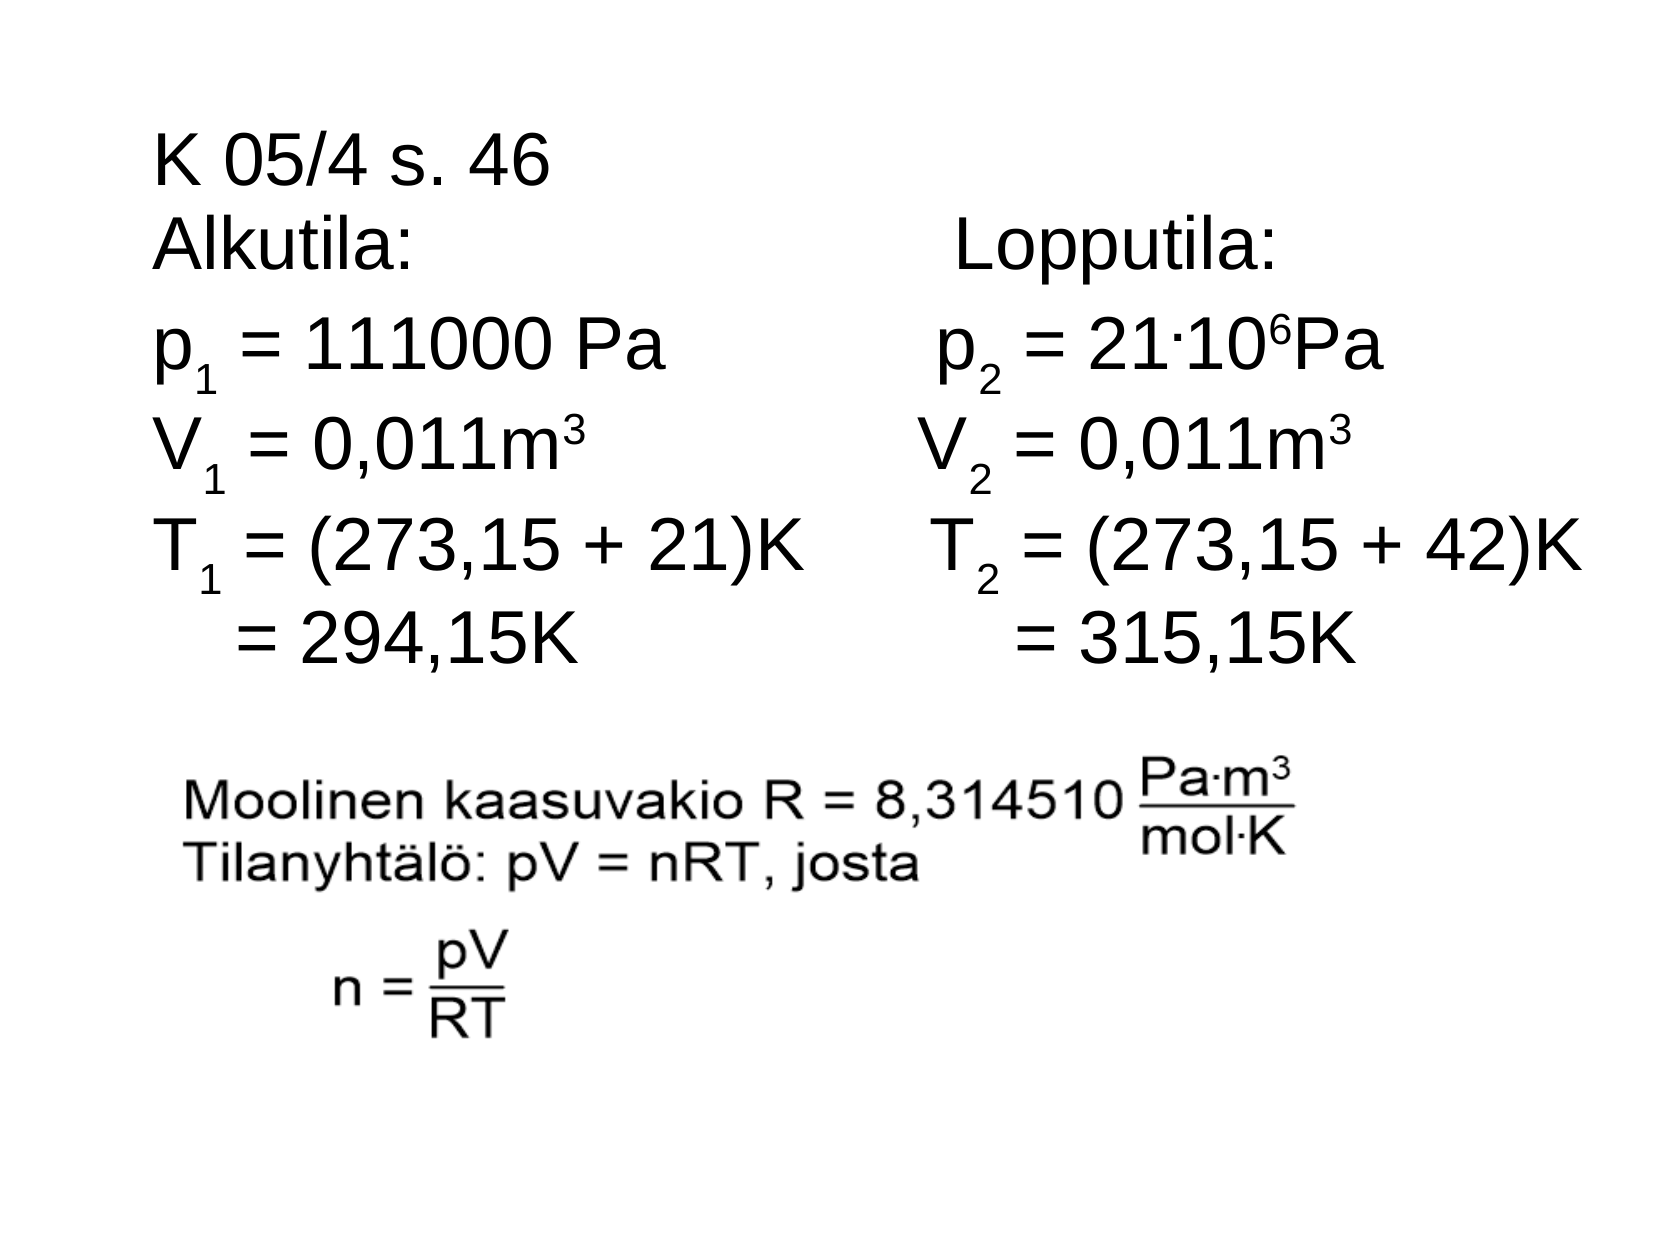

K 05/4 s. 46
Alkutila: Lopputila:
p1 = 111000 Pa p2 = 21.106Pa
V1 = 0,011m3 V2 = 0,011m3
T1 = (273,15 + 21)K T2 = (273,15 + 42)K
 = 294,15K = 315,15K